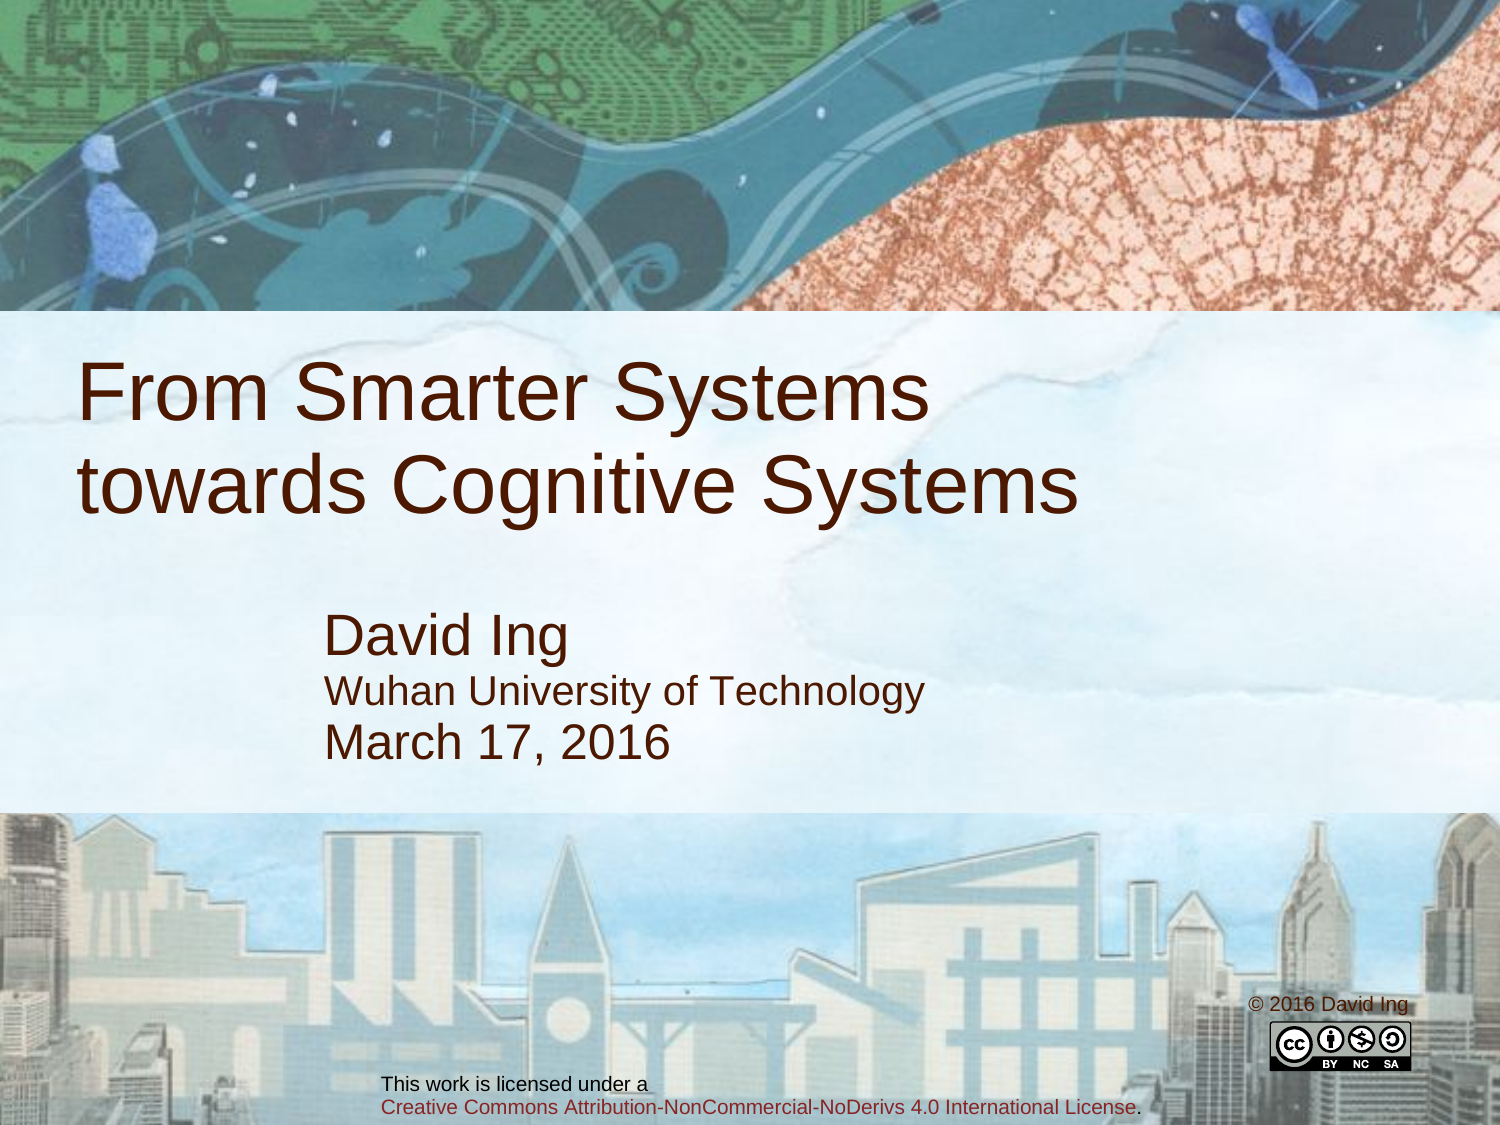

# From Smarter Systems towards Cognitive Systems
David Ing
Wuhan University of Technology
March 17, 2016
1
Prospects for Service Systems: From Smarter to Cognitive
March 2016